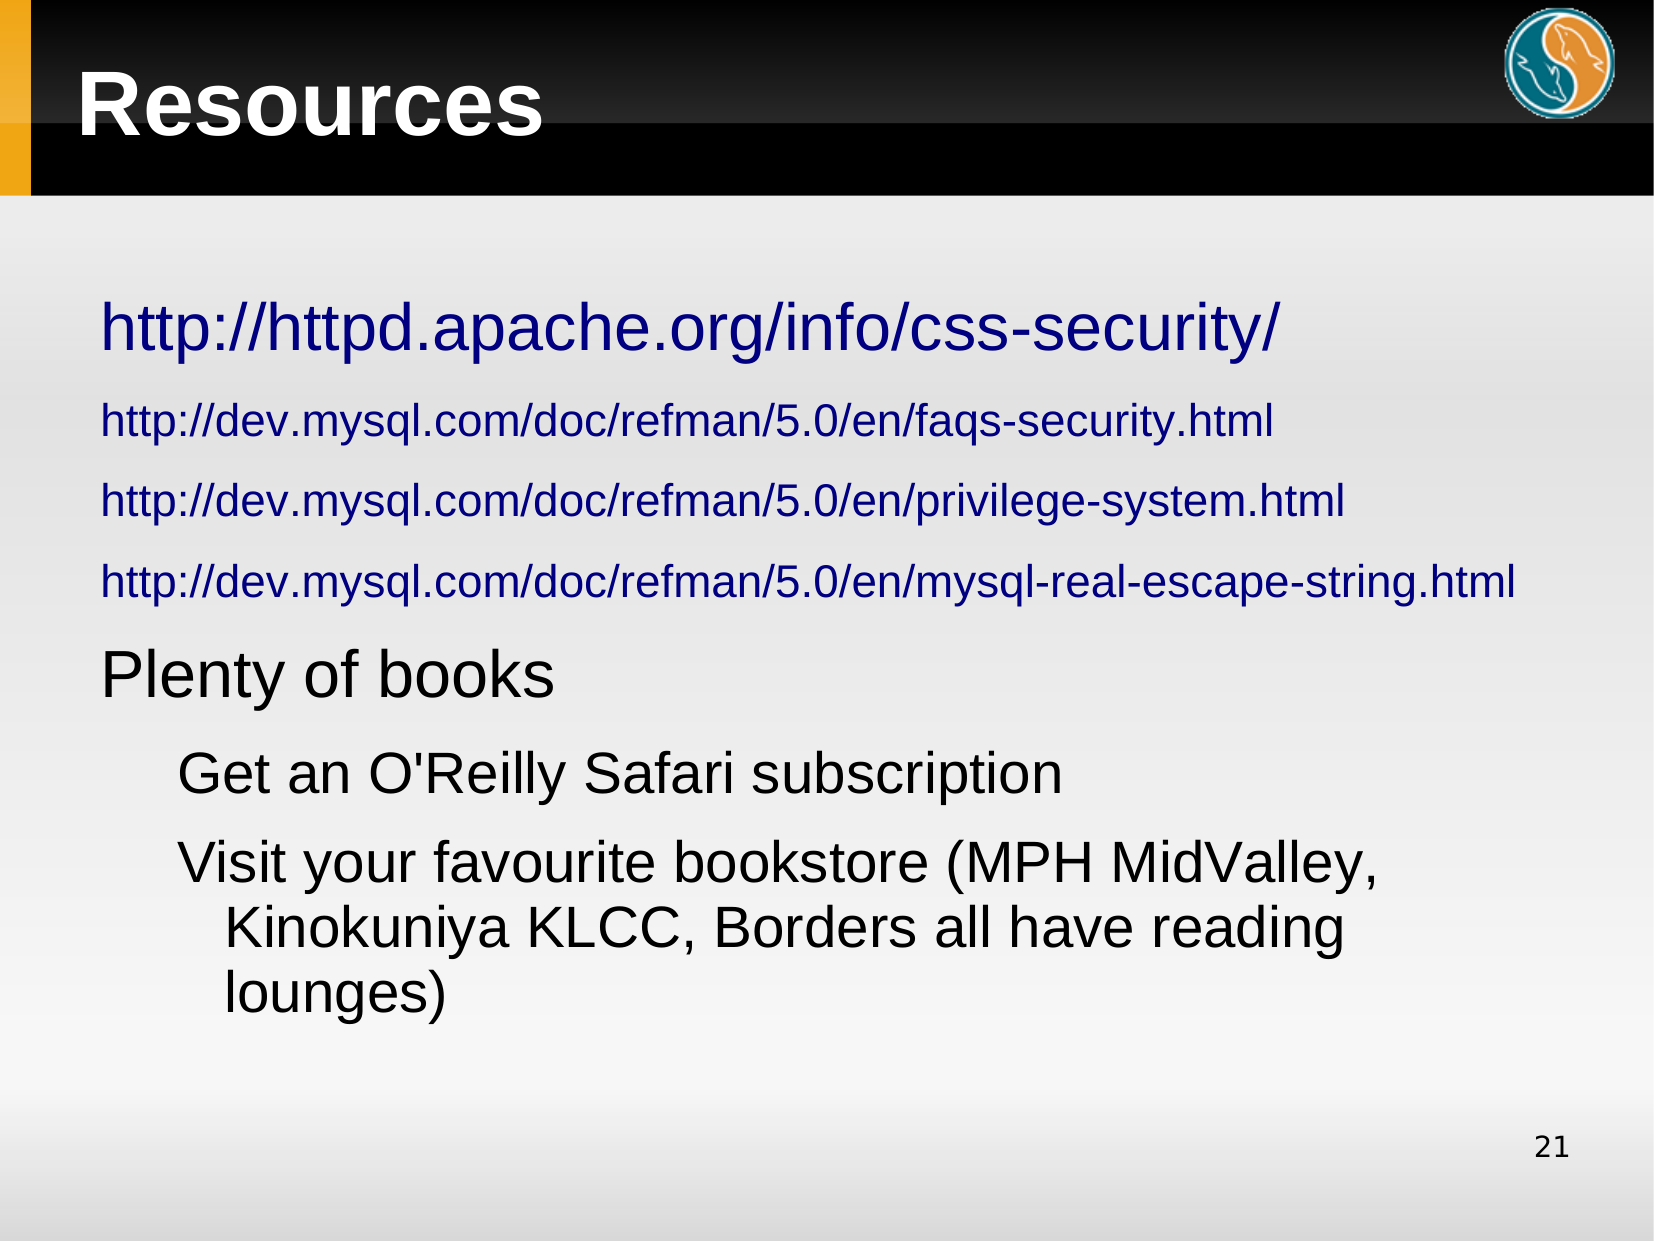

# Resources
http://httpd.apache.org/info/css-security/
http://dev.mysql.com/doc/refman/5.0/en/faqs-security.html
http://dev.mysql.com/doc/refman/5.0/en/privilege-system.html
http://dev.mysql.com/doc/refman/5.0/en/mysql-real-escape-string.html
Plenty of books
Get an O'Reilly Safari subscription
Visit your favourite bookstore (MPH MidValley, Kinokuniya KLCC, Borders all have reading lounges)
21